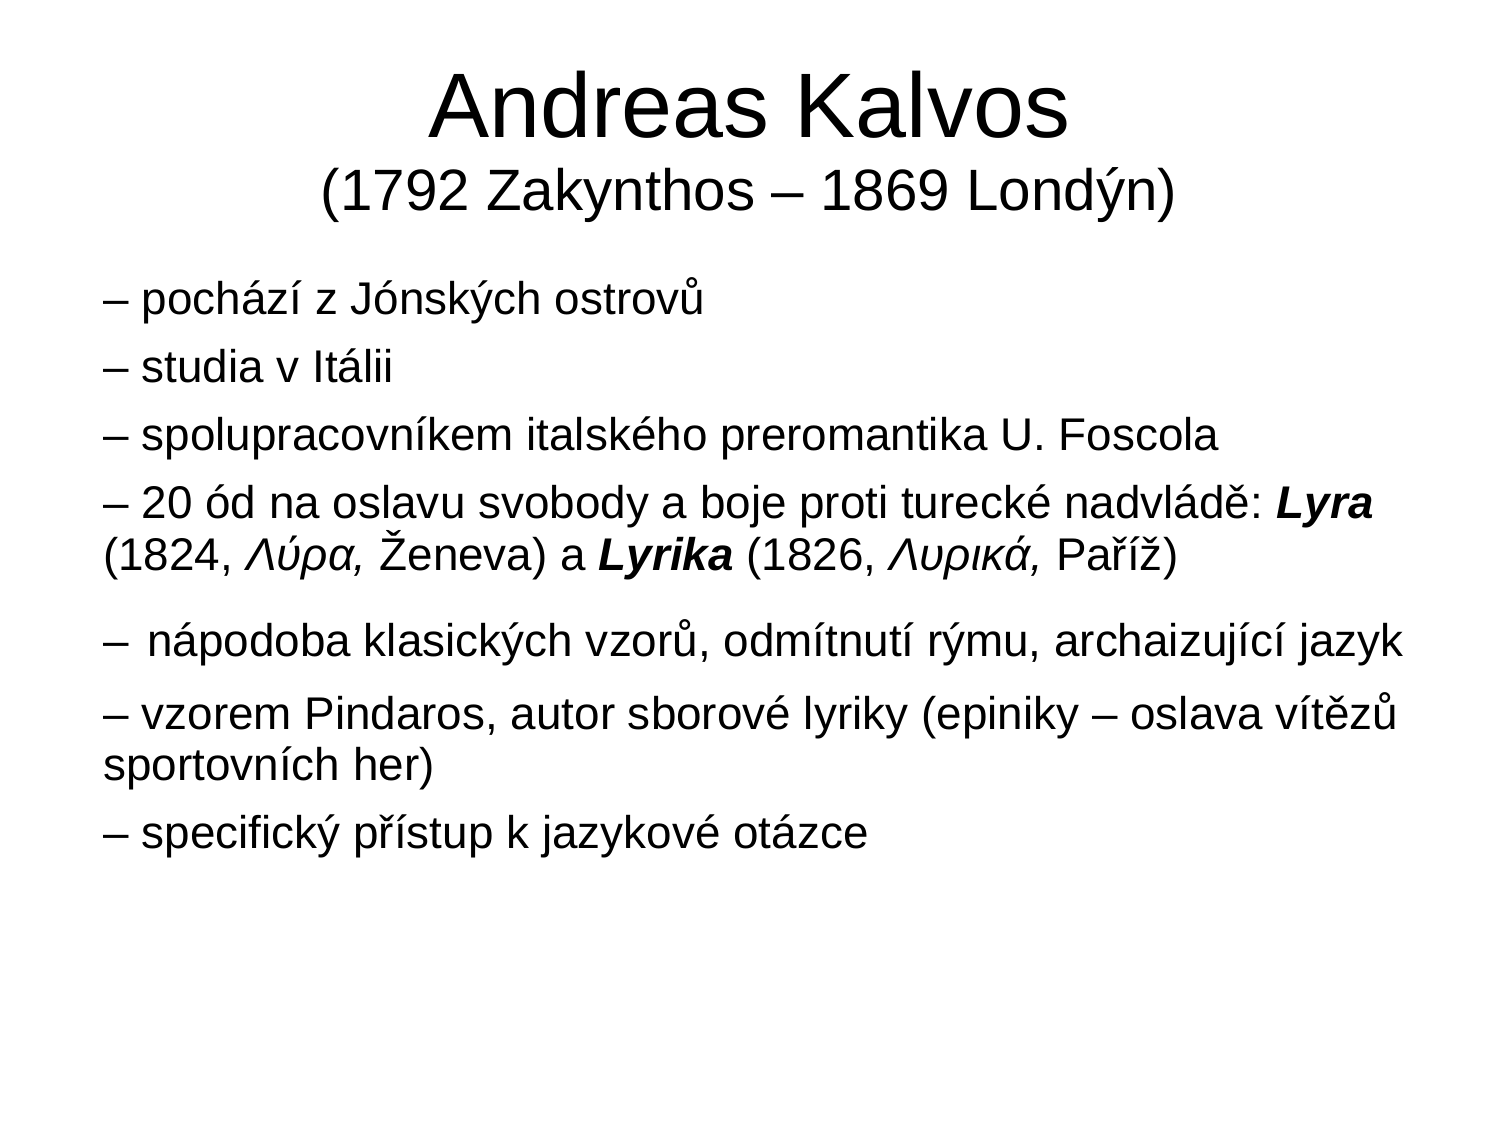

# Andreas Kalvos (1792 Zakynthos – 1869 Londýn)
– pochází z Jónských ostrovů
– studia v Itálii
– spolupracovníkem italského preromantika U. Foscola
– 20 ód na oslavu svobody a boje proti turecké nadvládě: Lyra (1824, Λύρα, Ženeva) a Lyrika (1826, Λυρικά, Paříž)
– nápodoba klasických vzorů, odmítnutí rýmu, archaizující jazyk
– vzorem Pindaros, autor sborové lyriky (epiniky – oslava vítězů sportovních her)
– specifický přístup k jazykové otázce